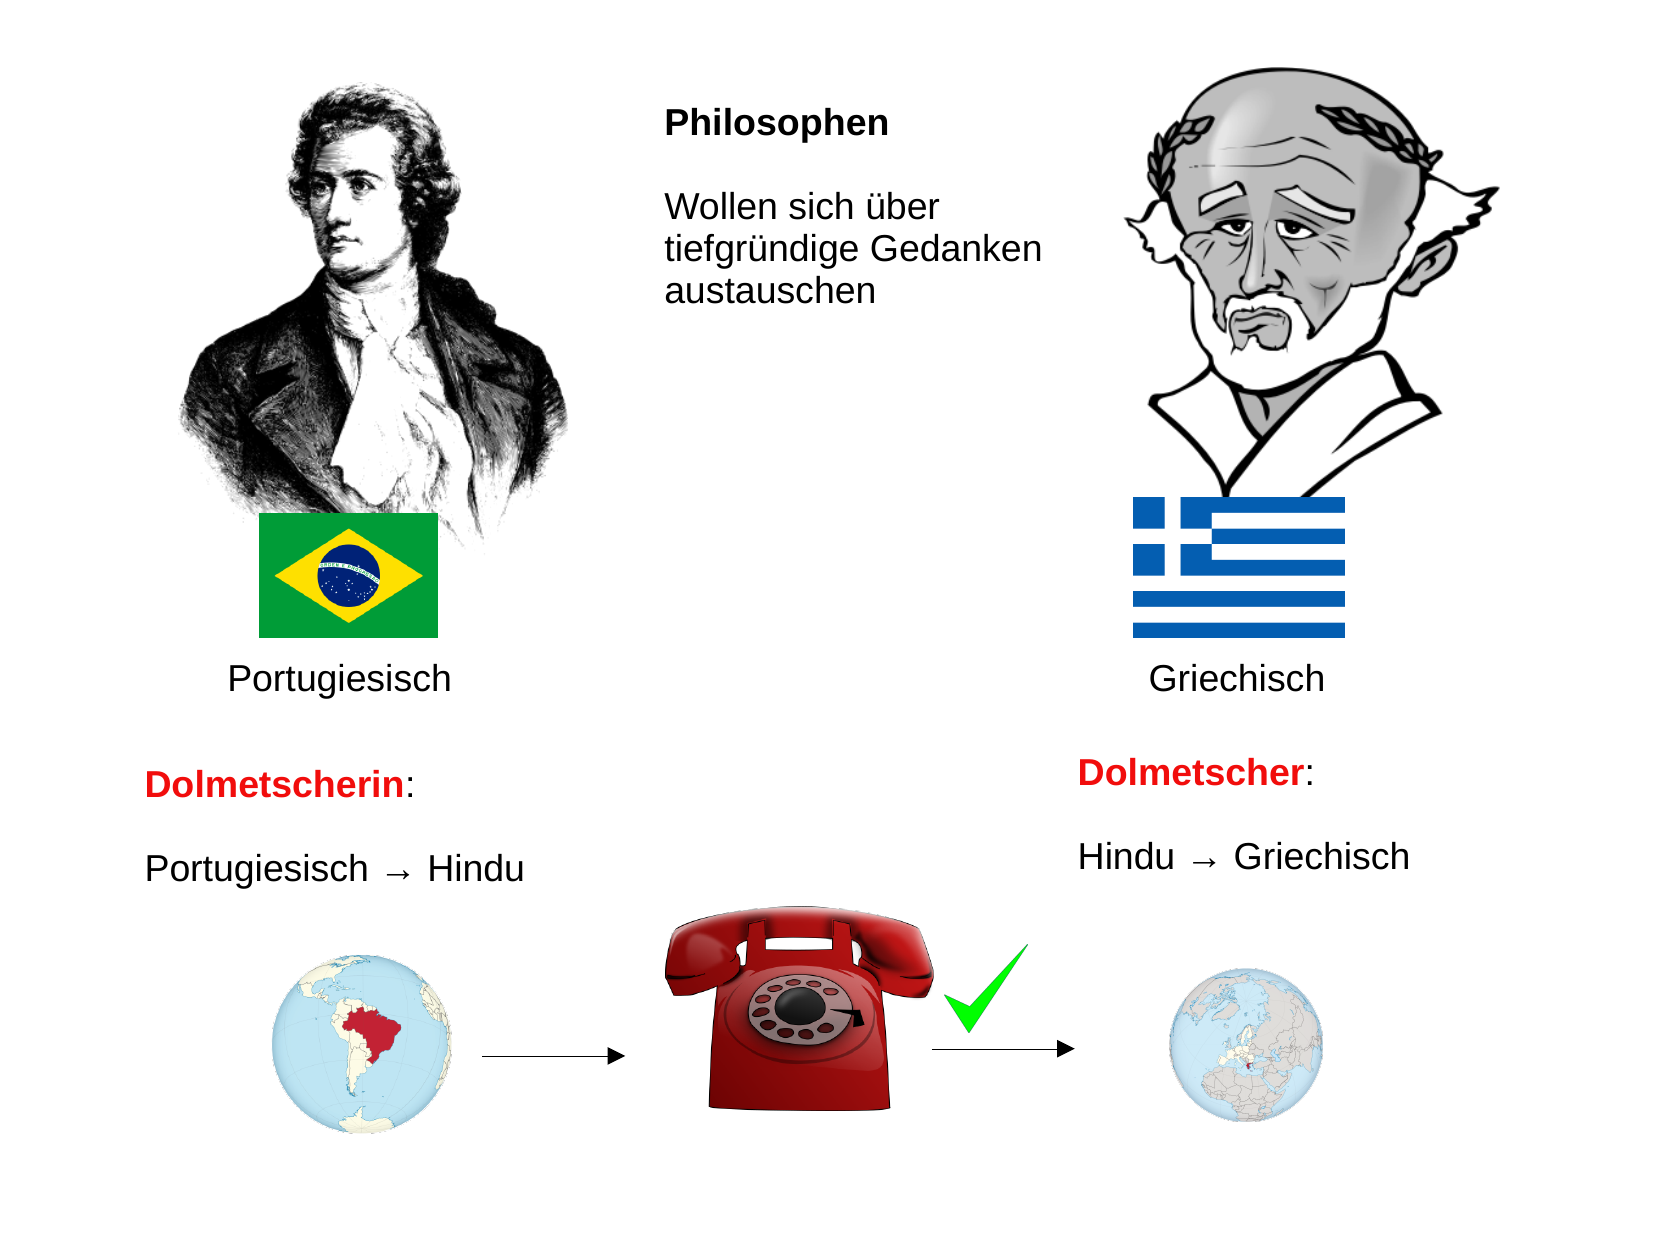

Philosophen
Wollen sich über tiefgründige Gedanken austauschen
Portugiesisch
Griechisch
Dolmetscher:
Hindu → Griechisch
Dolmetscherin:
Portugiesisch → Hindu